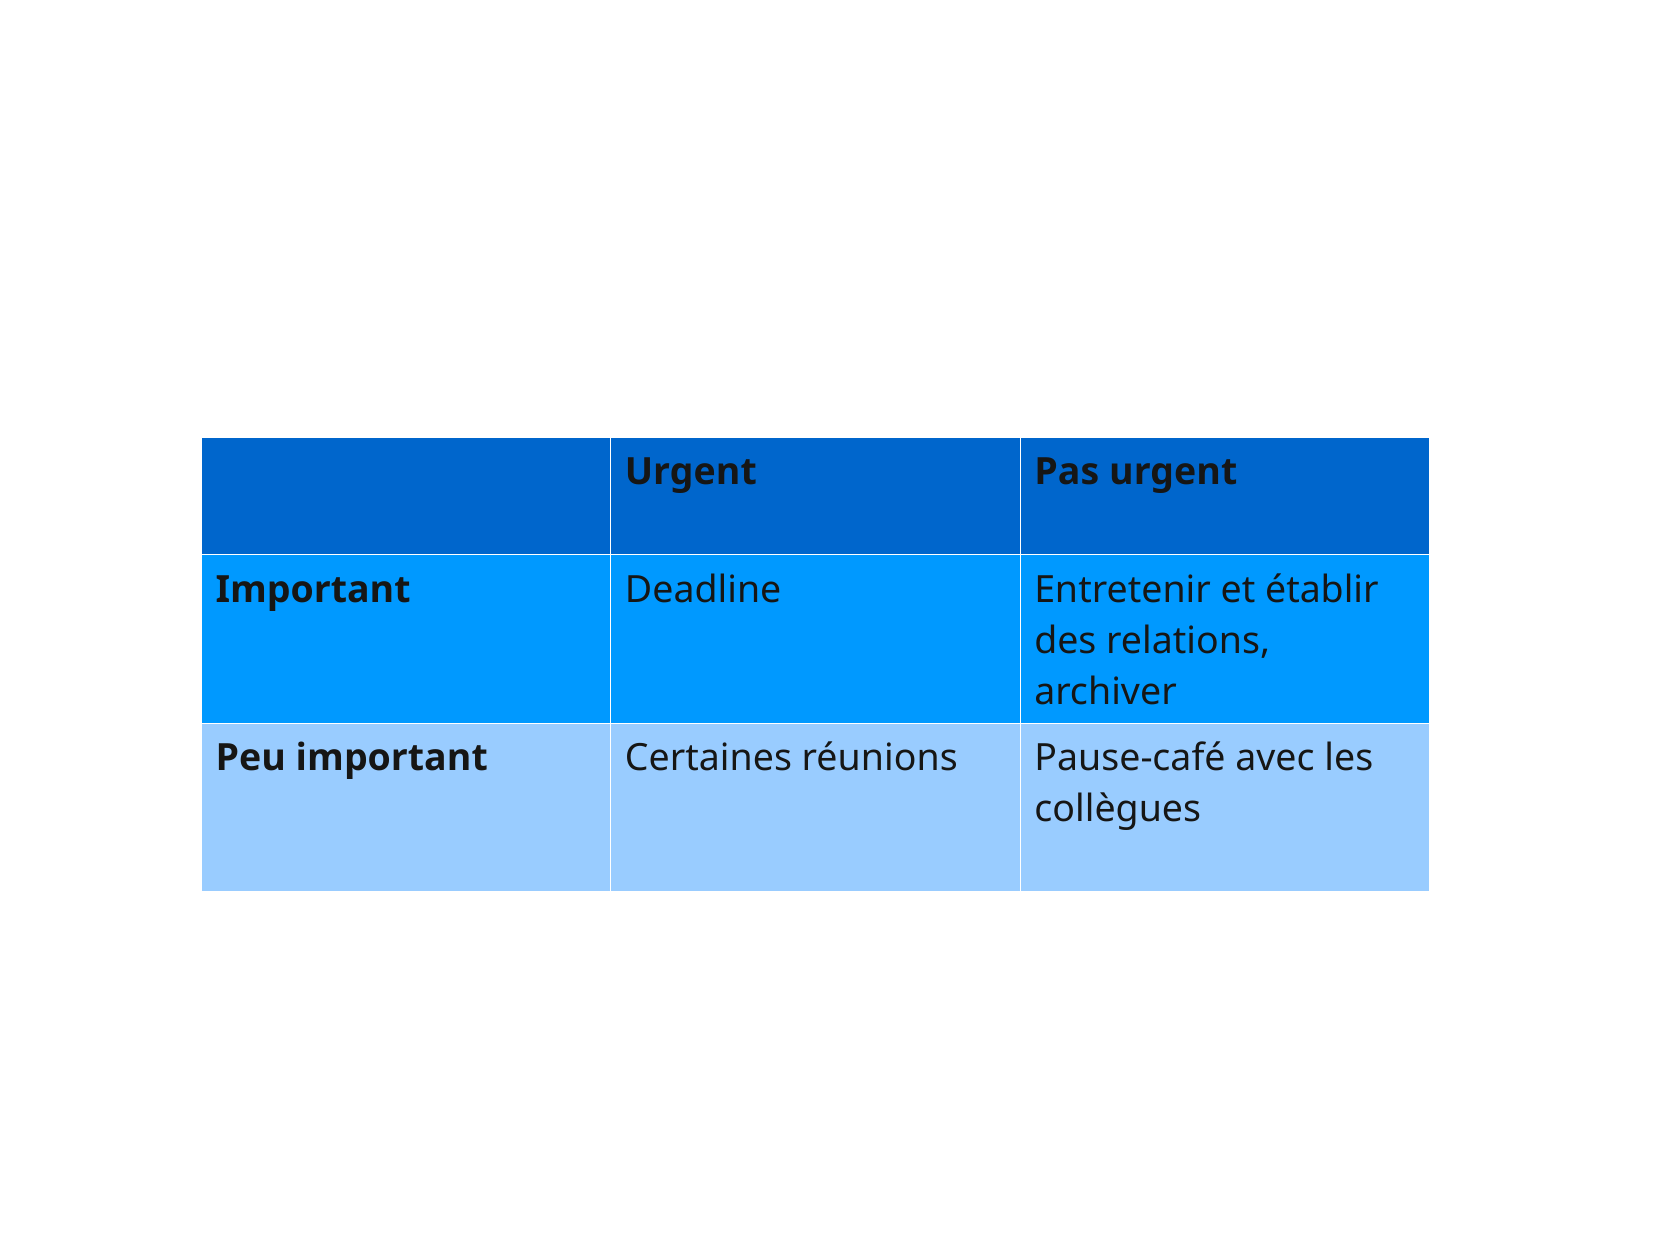

#
| | Urgent | Pas urgent |
| --- | --- | --- |
| Important | Deadline | Entretenir et établir des relations, archiver |
| Peu important | Certaines réunions | Pause-café avec les collègues |